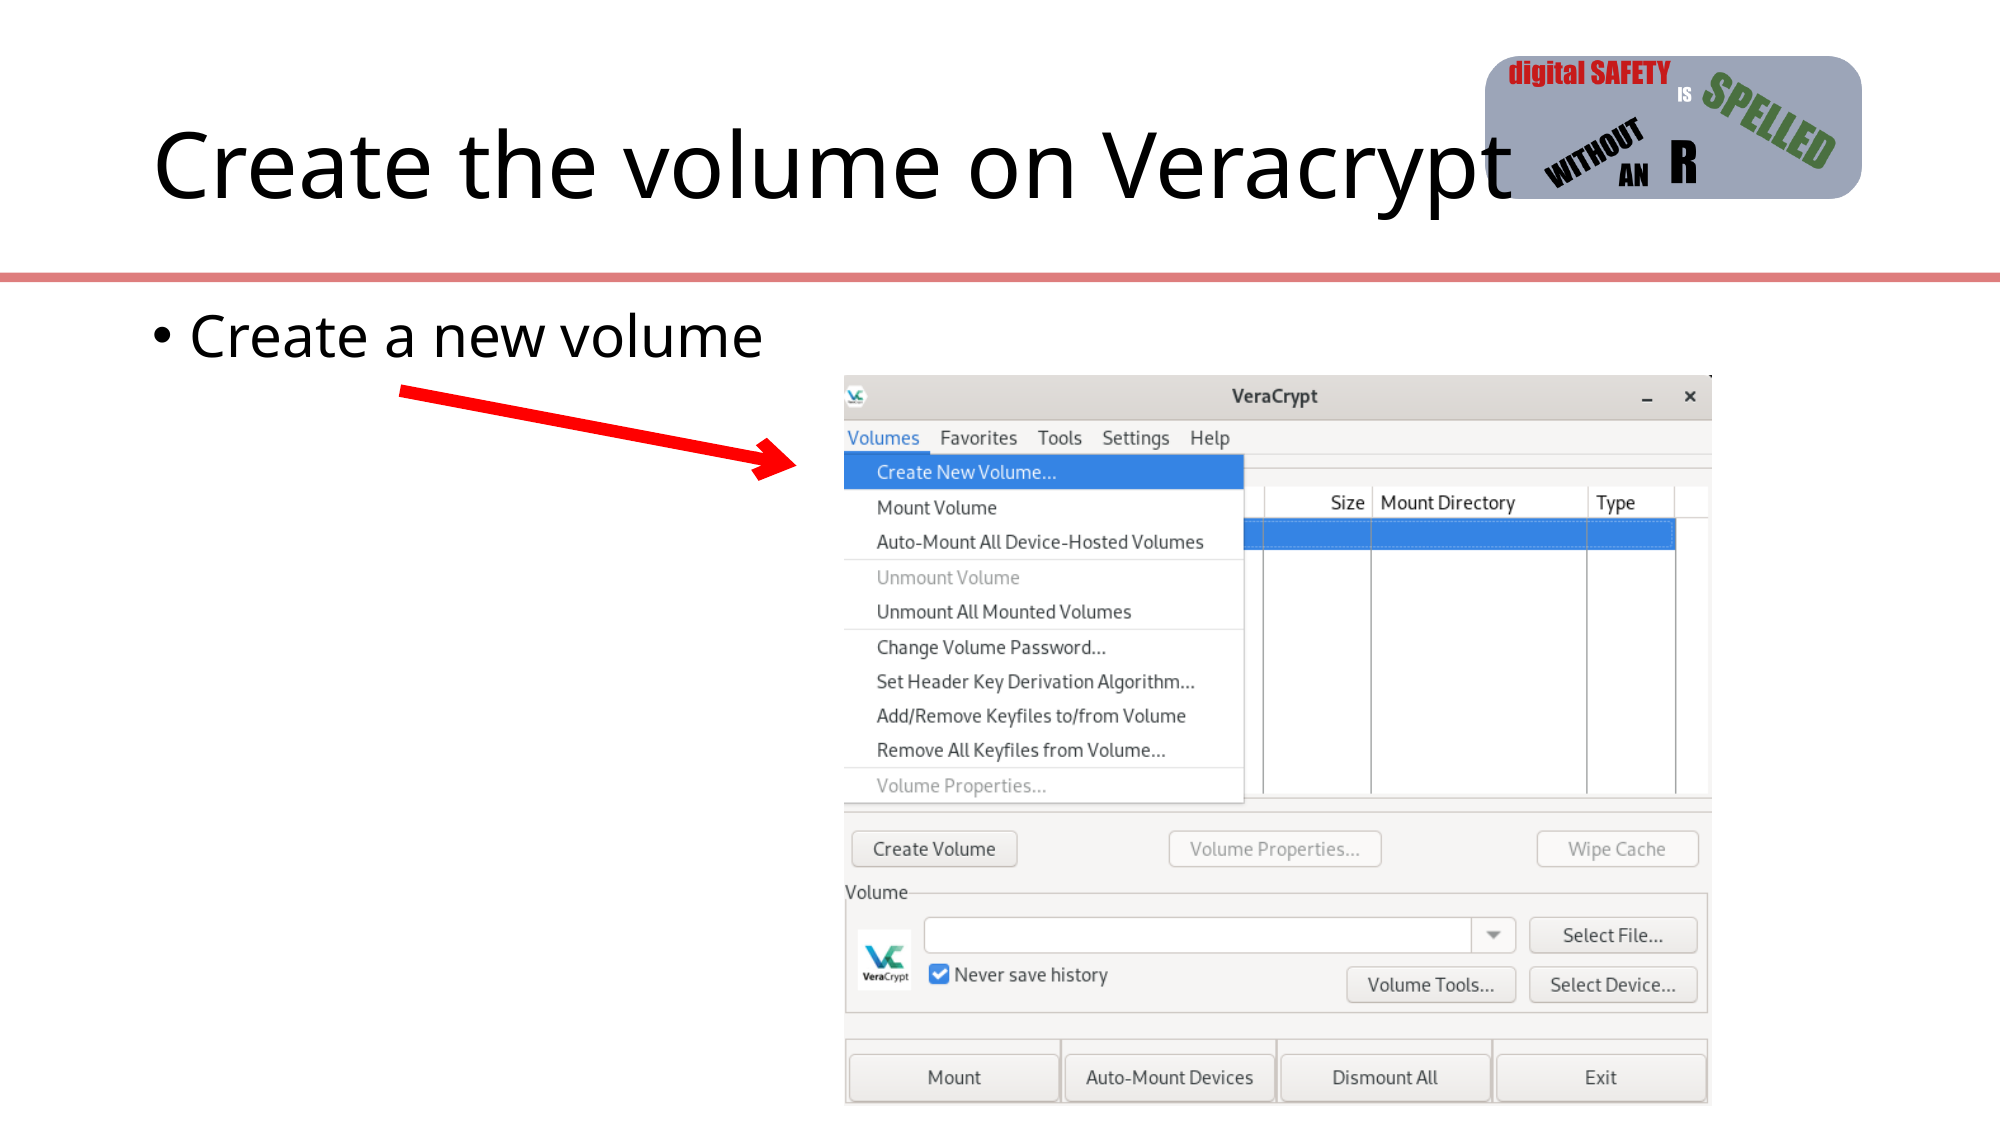

# Create the volume on Veracrypt
Create a new volume